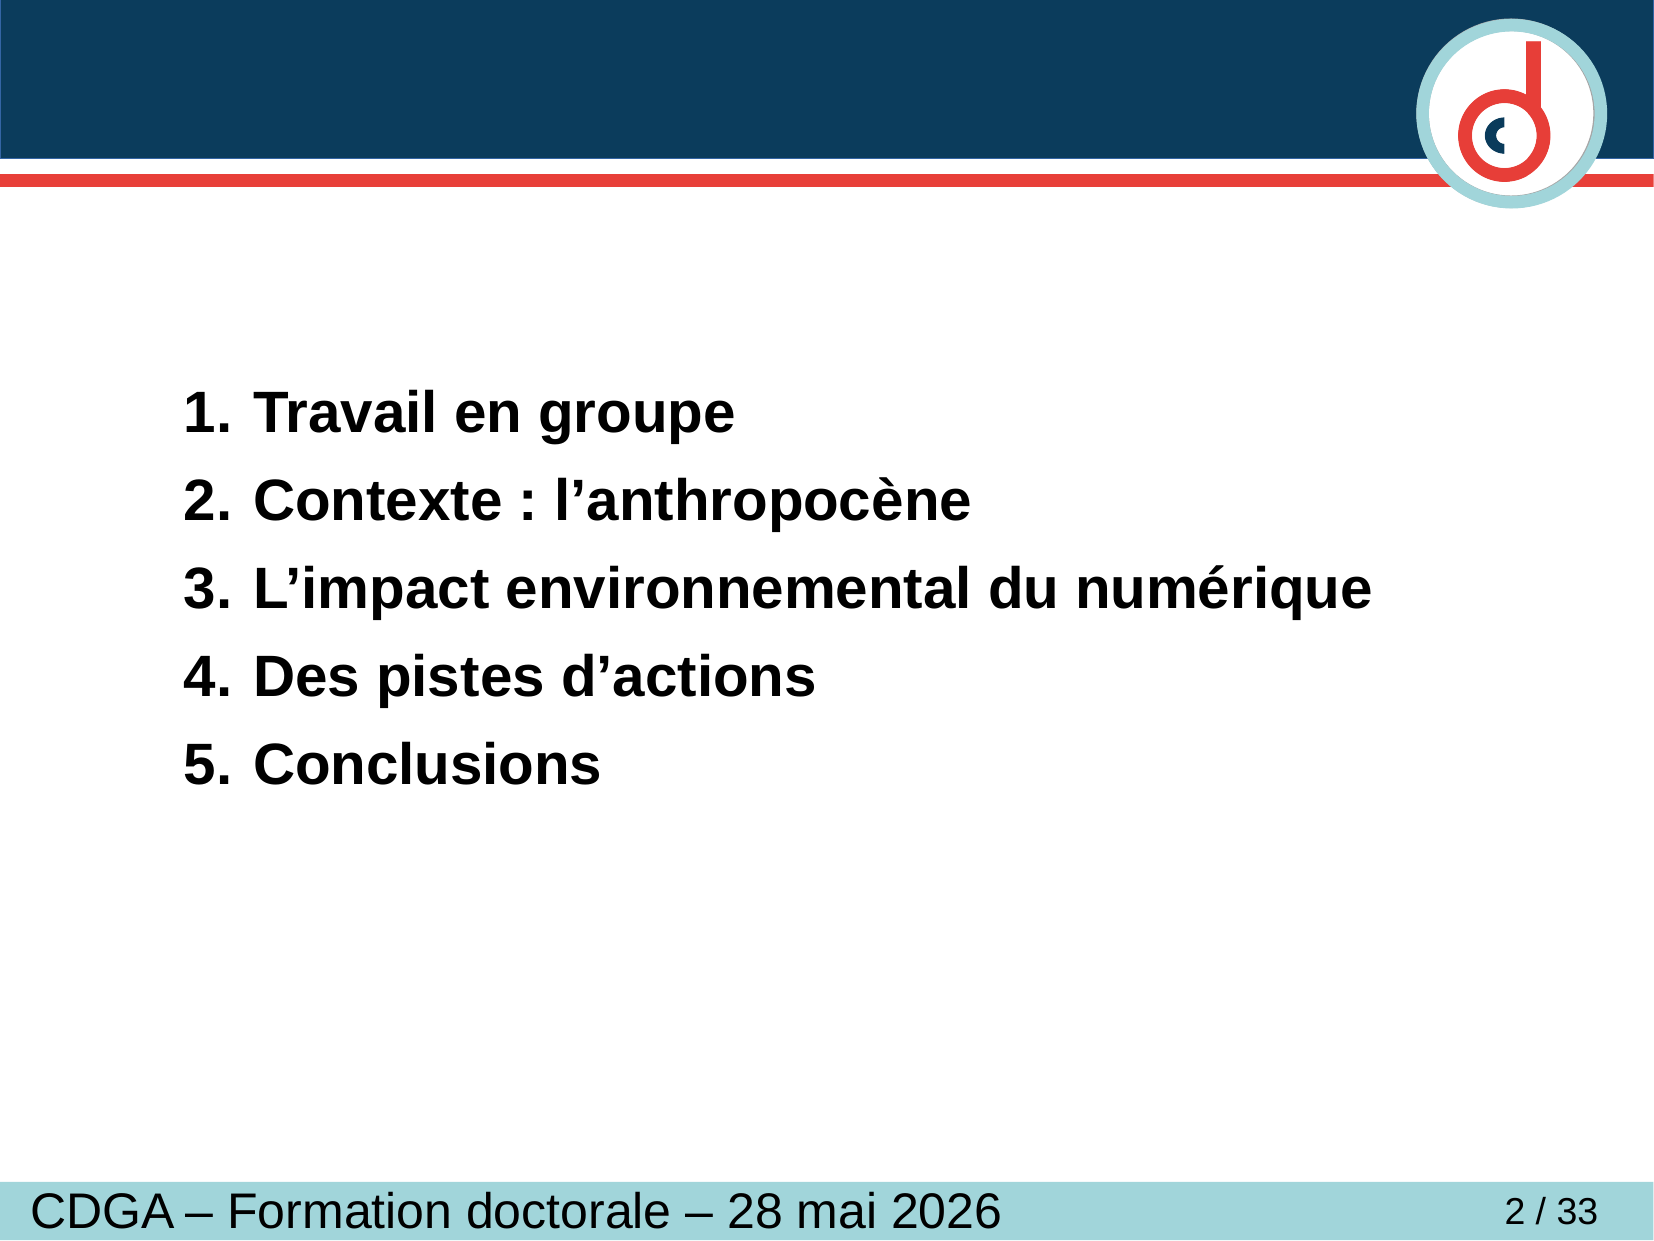

# Travail en groupe
 Contexte : l’anthropocène
 L’impact environnemental du numérique
 Des pistes d’actions
 Conclusions